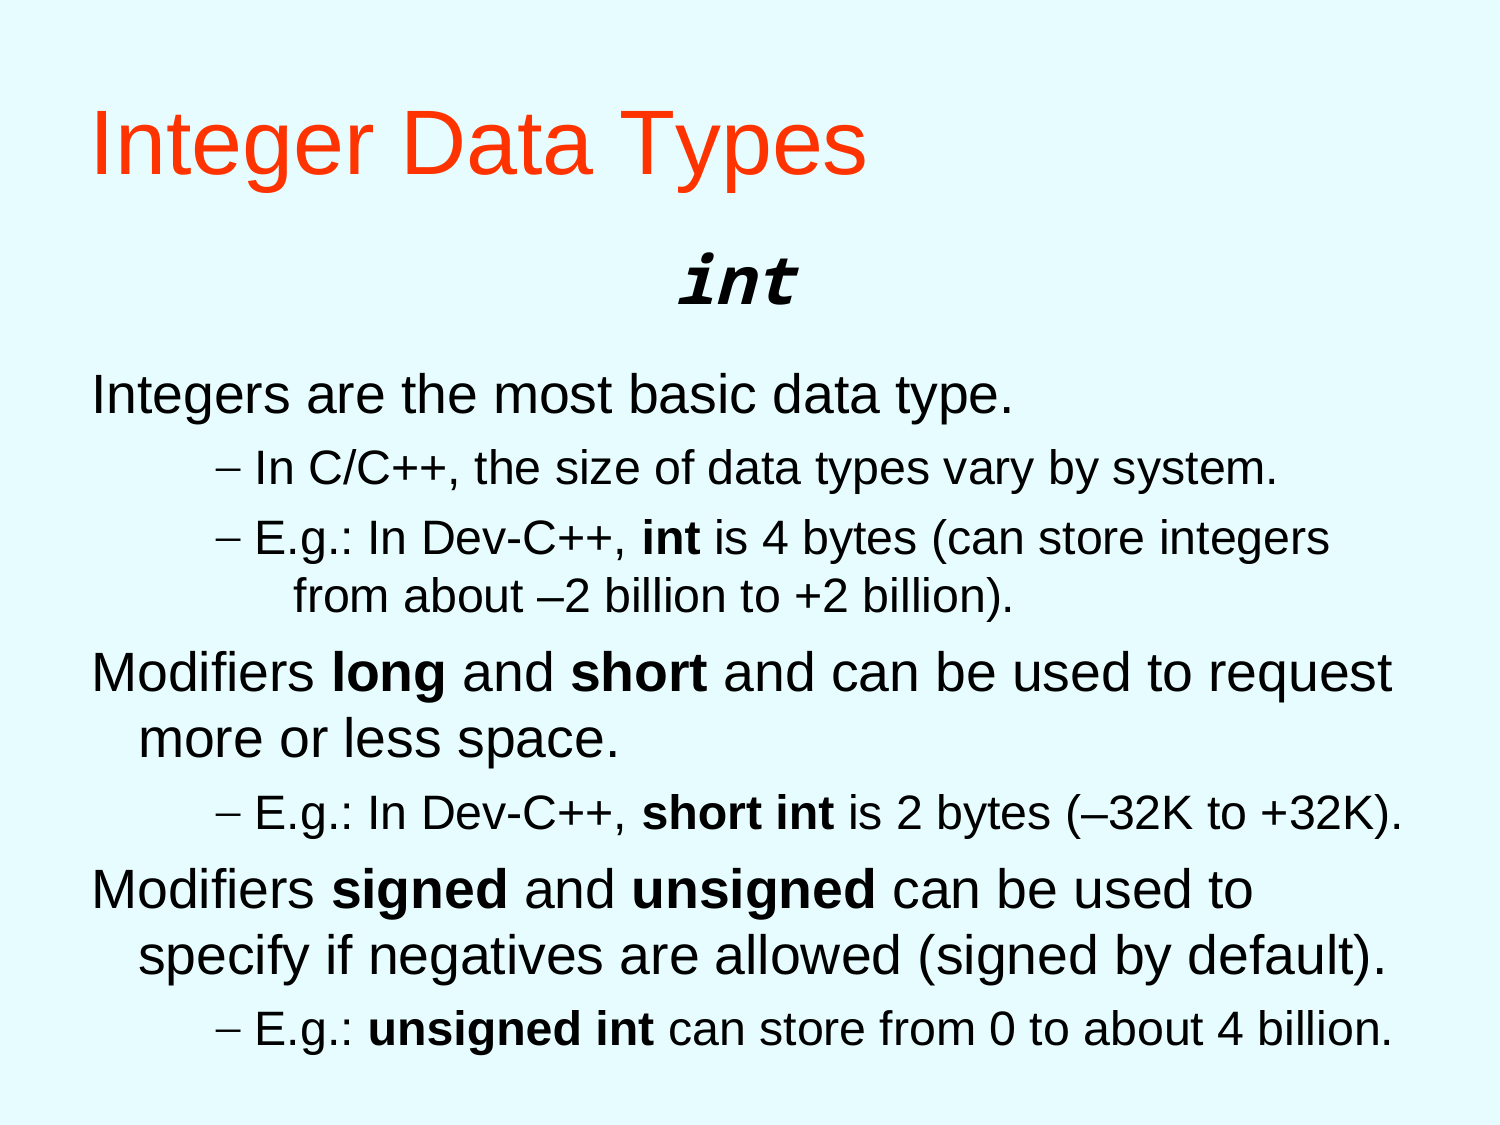

# Integer Data Types
int
Integers are the most basic data type.
In C/C++, the size of data types vary by system.
E.g.: In Dev-C++, int is 4 bytes (can store integers from about –2 billion to +2 billion).
Modifiers long and short and can be used to request more or less space.
E.g.: In Dev-C++, short int is 2 bytes (–32K to +32K).
Modifiers signed and unsigned can be used to specify if negatives are allowed (signed by default).
E.g.: unsigned int can store from 0 to about 4 billion.